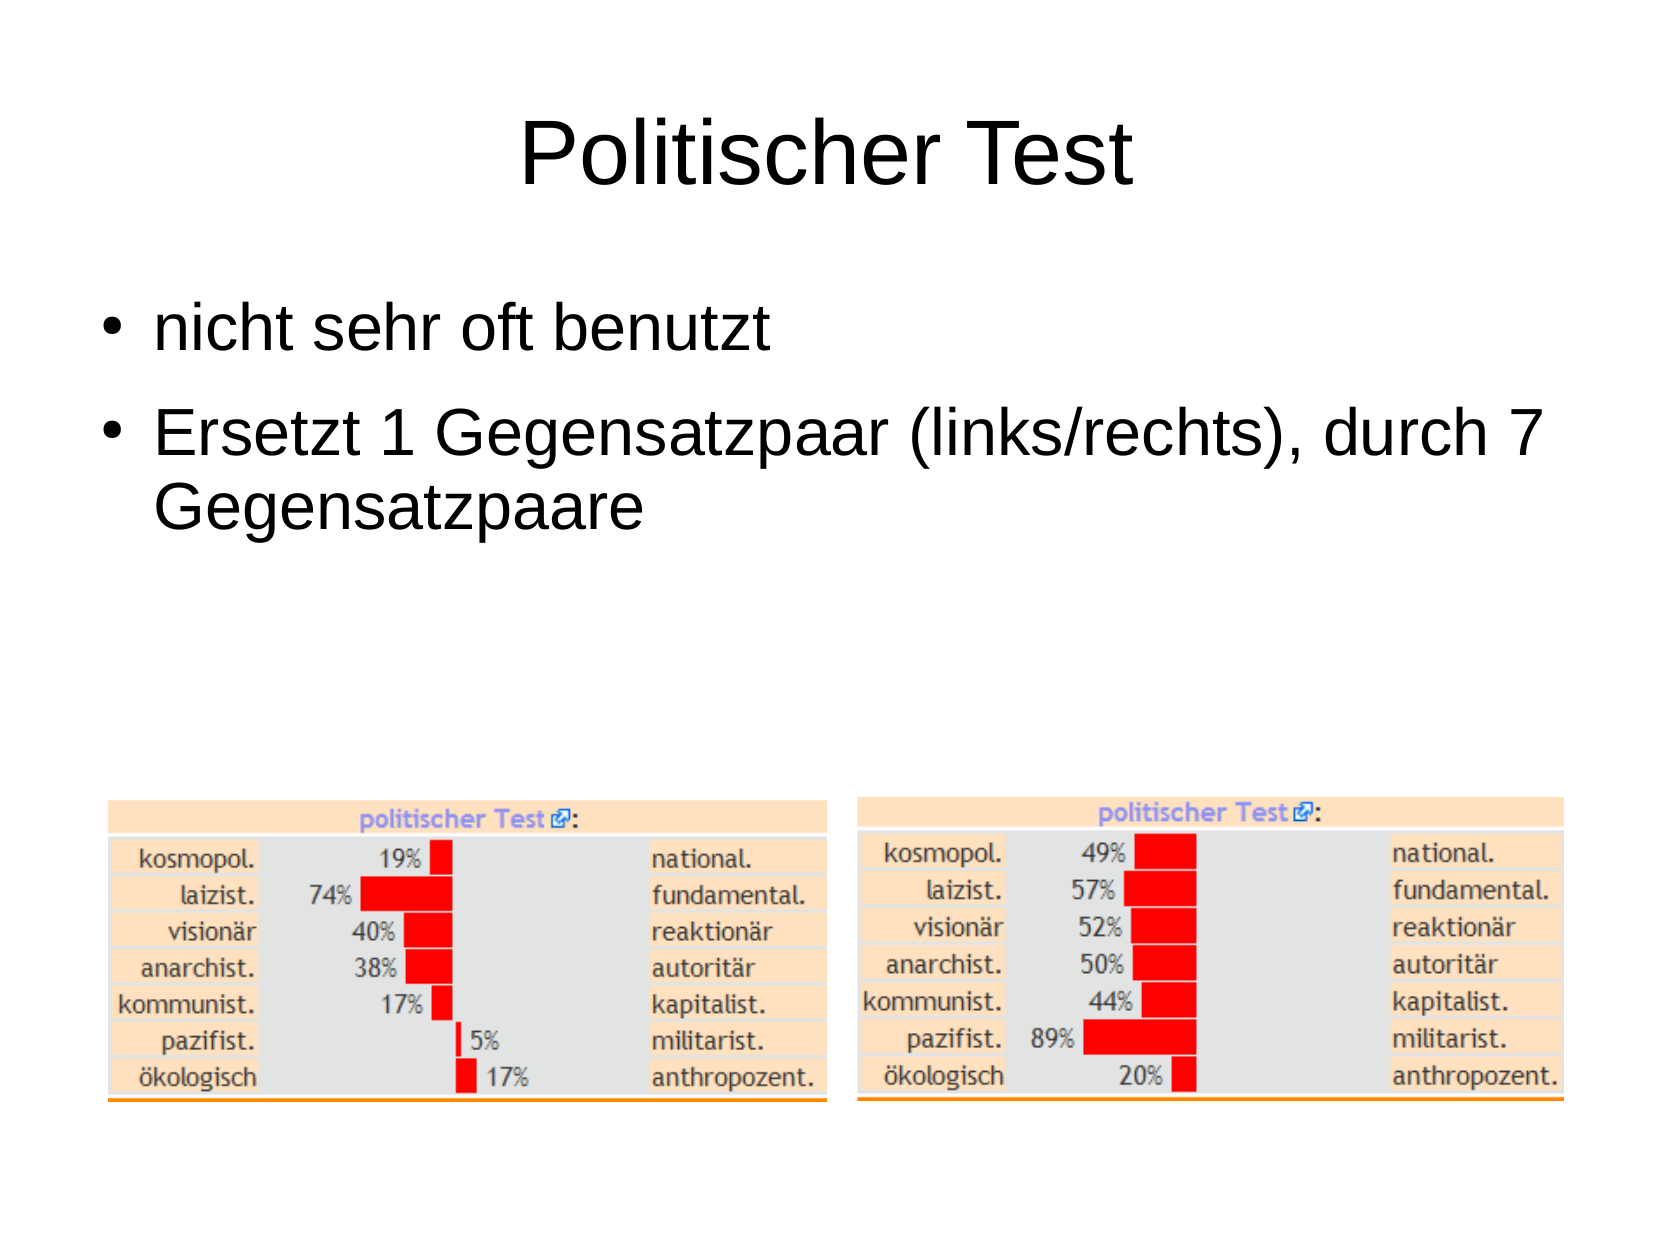

# Politischer Test
nicht sehr oft benutzt
Ersetzt 1 Gegensatzpaar (links/rechts), durch 7 Gegensatzpaare